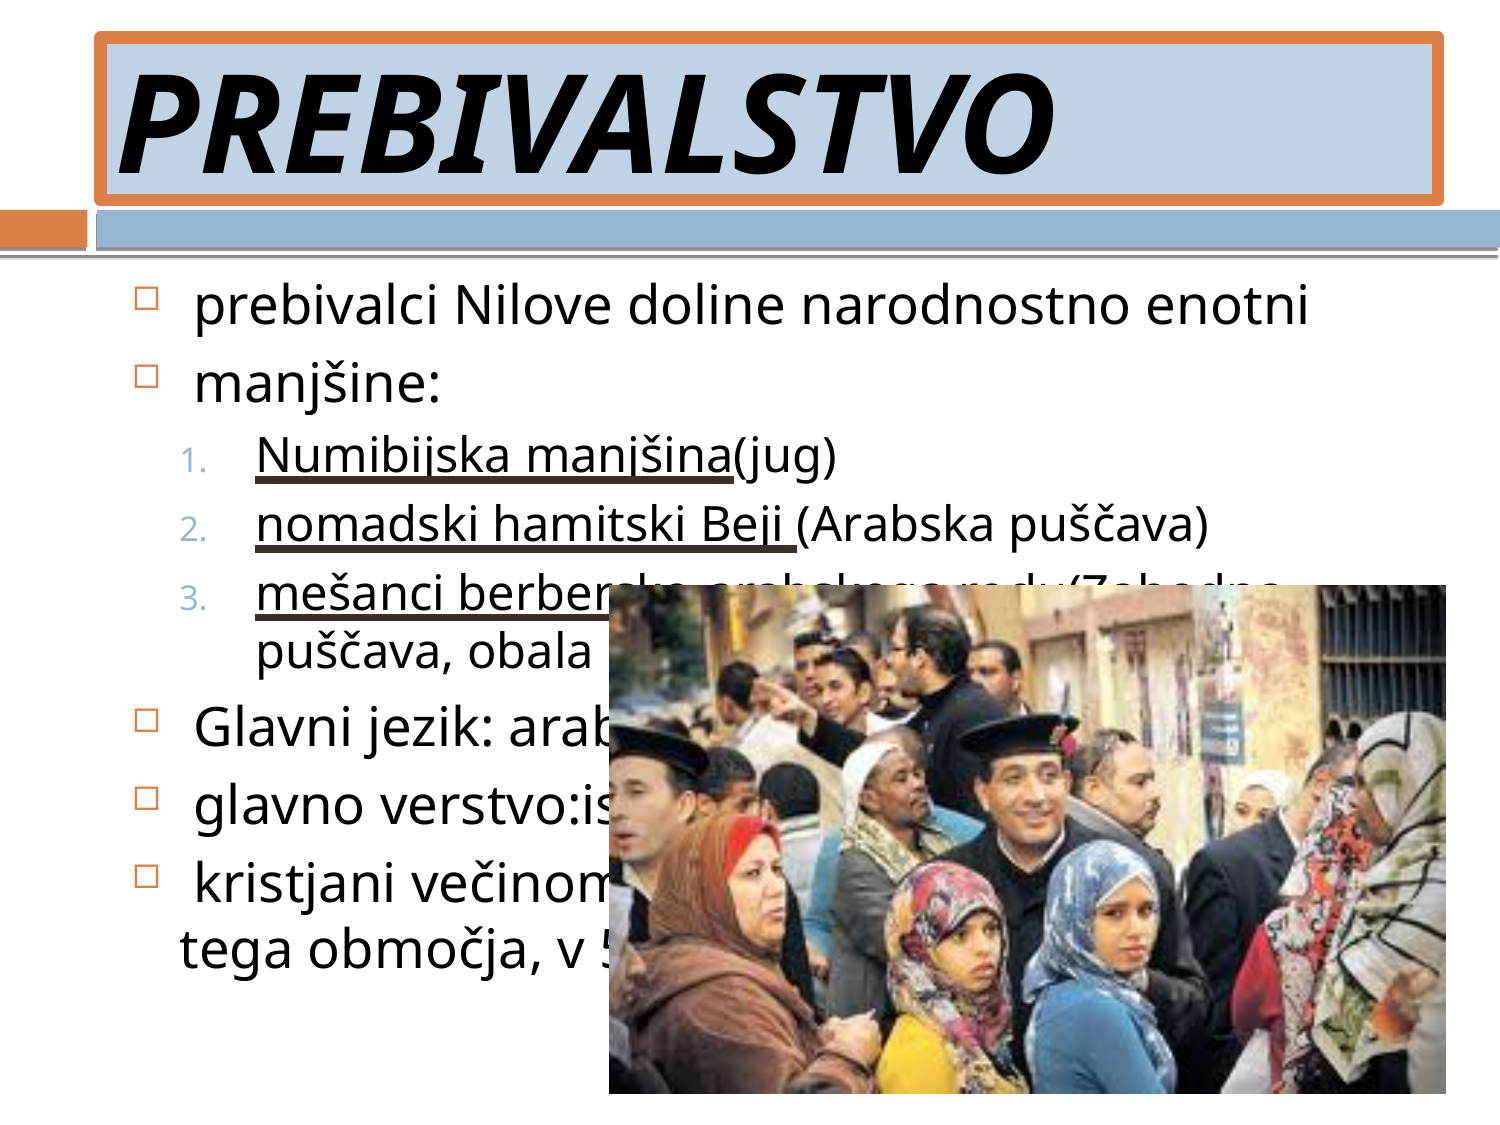

# PREBIVALSTVO
 prebivalci Nilove doline narodnostno enotni
 manjšine:
Numibijska manjšina(jug)
nomadski hamitski Beji (Arabska puščava)
mešanci berbersko-arabskega rodu(Zahodna puščava, obala Rdečega morja)
 Glavni jezik: arabščina
 glavno verstvo:islam
 kristjani večinoma kopti-potomci kristjanov iz tega območja, v 5. st. odcepljeni